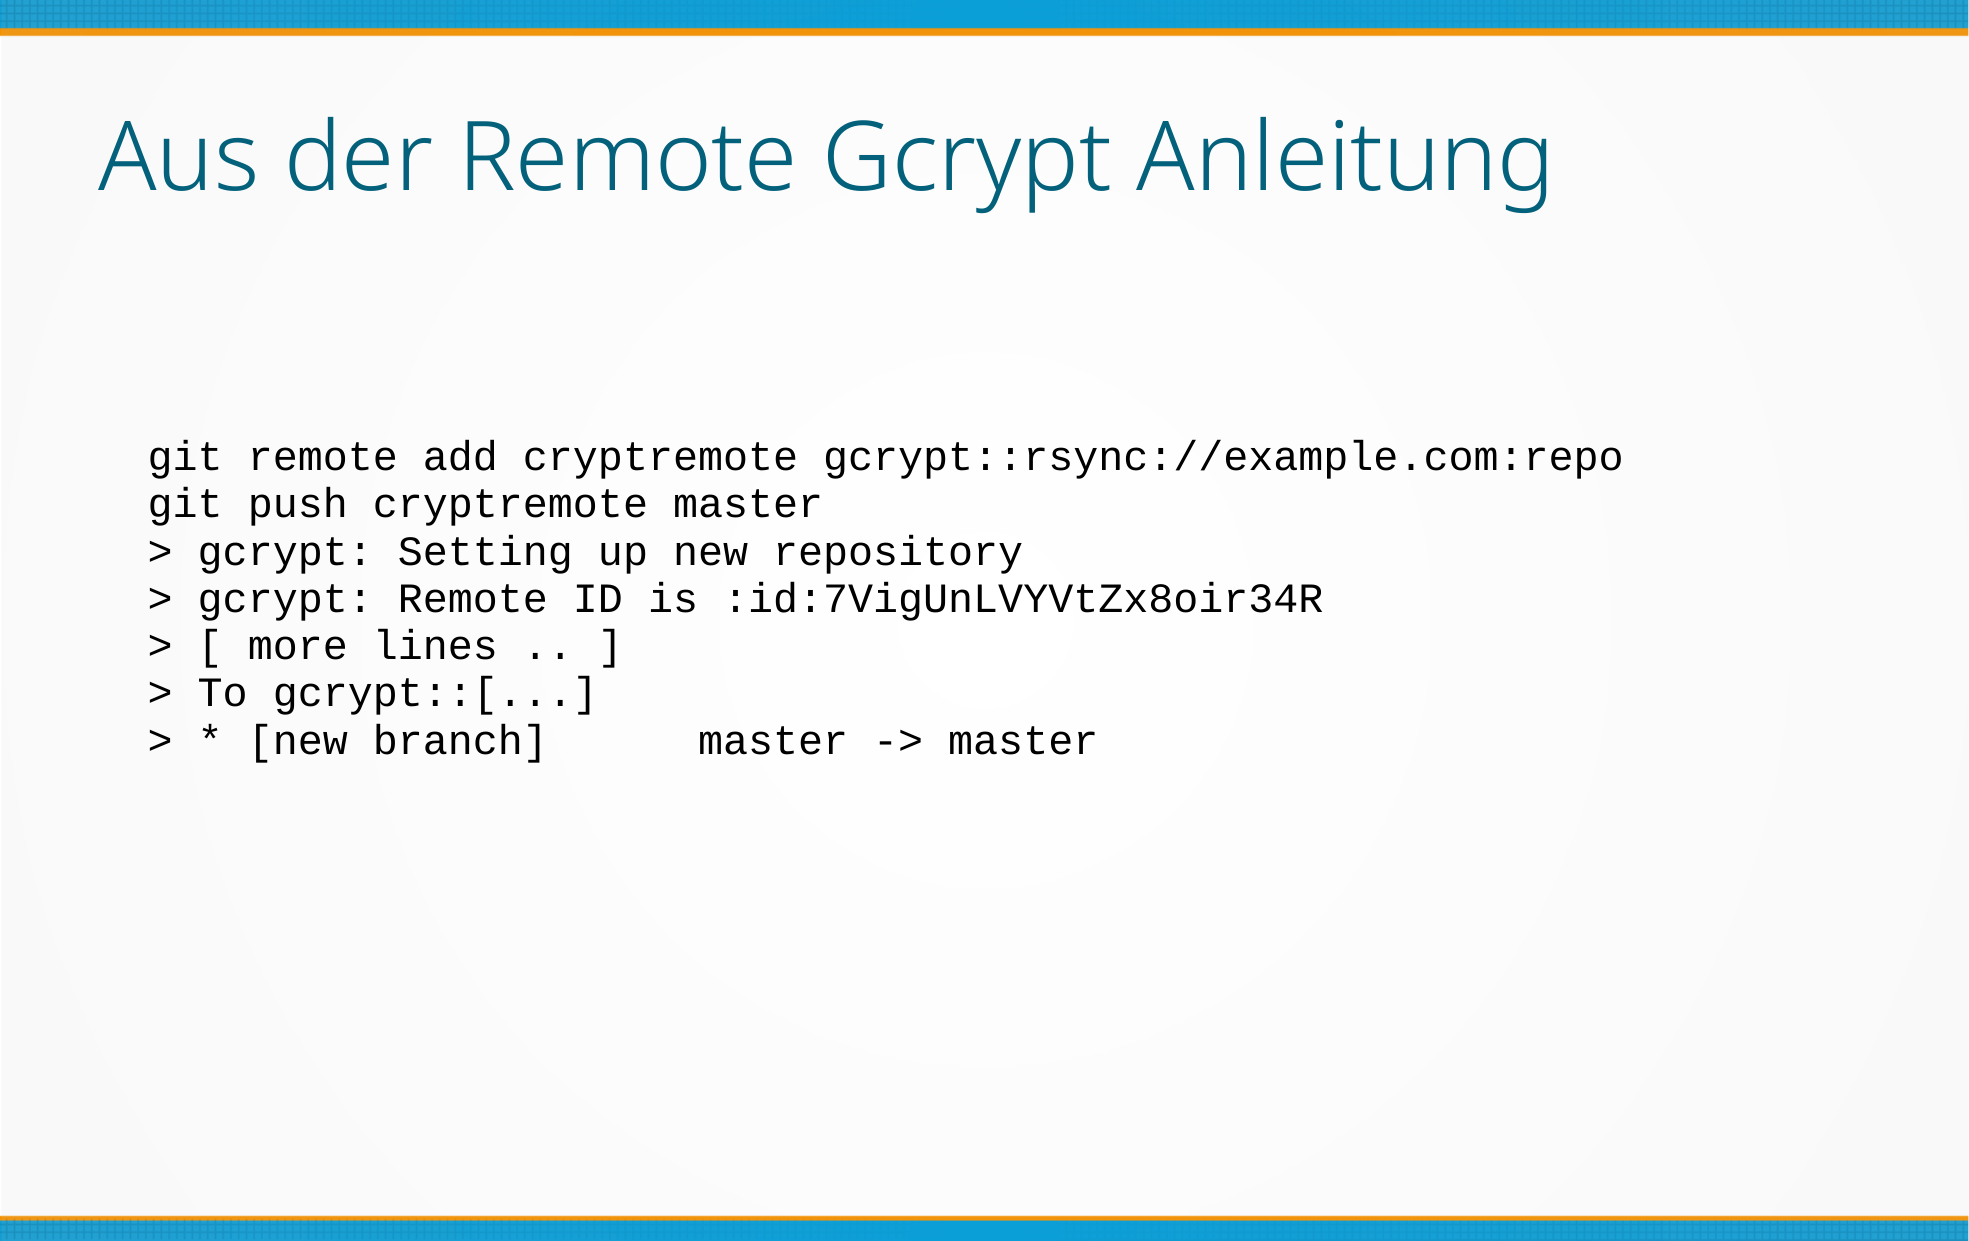

# Aus der Remote Gcrypt Anleitung
git remote add cryptremote gcrypt::rsync://example.com:repo
git push cryptremote master
> gcrypt: Setting up new repository
> gcrypt: Remote ID is :id:7VigUnLVYVtZx8oir34R
> [ more lines .. ]
> To gcrypt::[...]
> * [new branch] master -> master